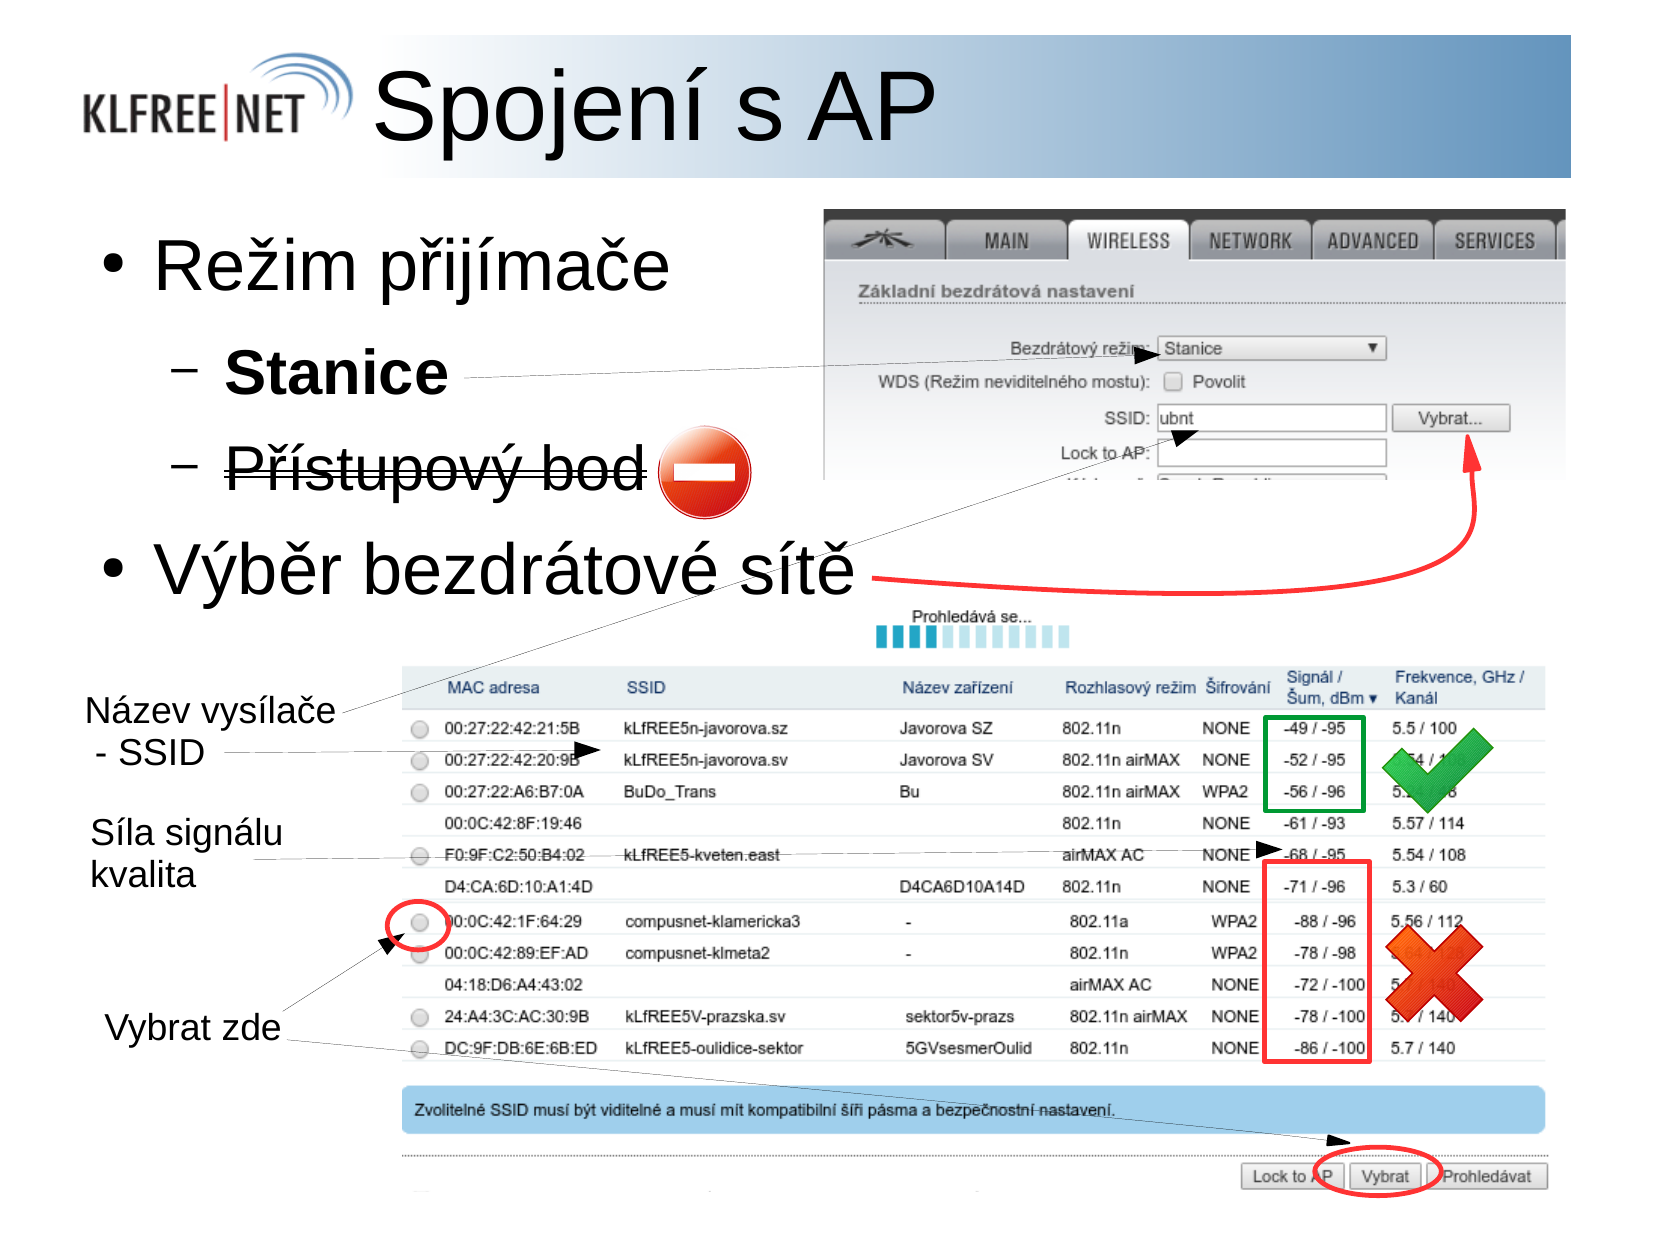

# Spojení s AP
Režim přijímače
Stanice
Přístupový bod
Výběr bezdrátové sítě
Název vysílače
 - SSID
Síla signálu
kvalita
Vybrat zde